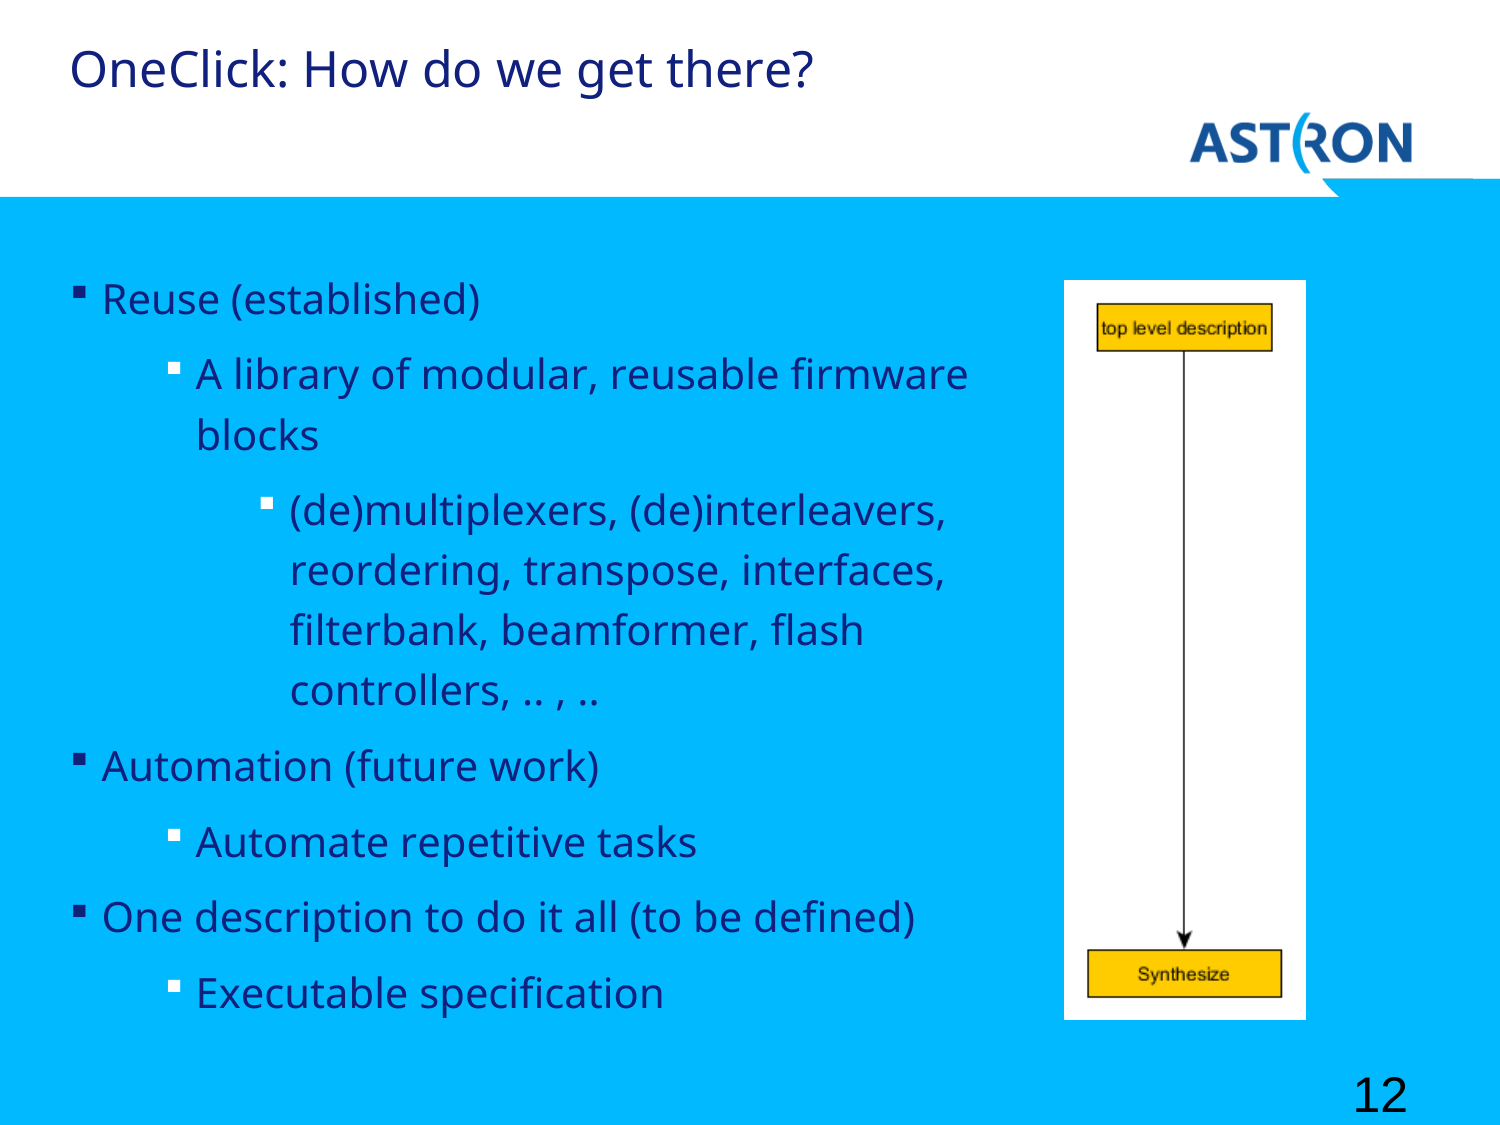

# OneClick: How do we get there?
Reuse (established)
A library of modular, reusable firmware blocks
(de)multiplexers, (de)interleavers, reordering, transpose, interfaces, filterbank, beamformer, flash controllers, .. , ..
Automation (future work)
Automate repetitive tasks
One description to do it all (to be defined)
Executable specification
12